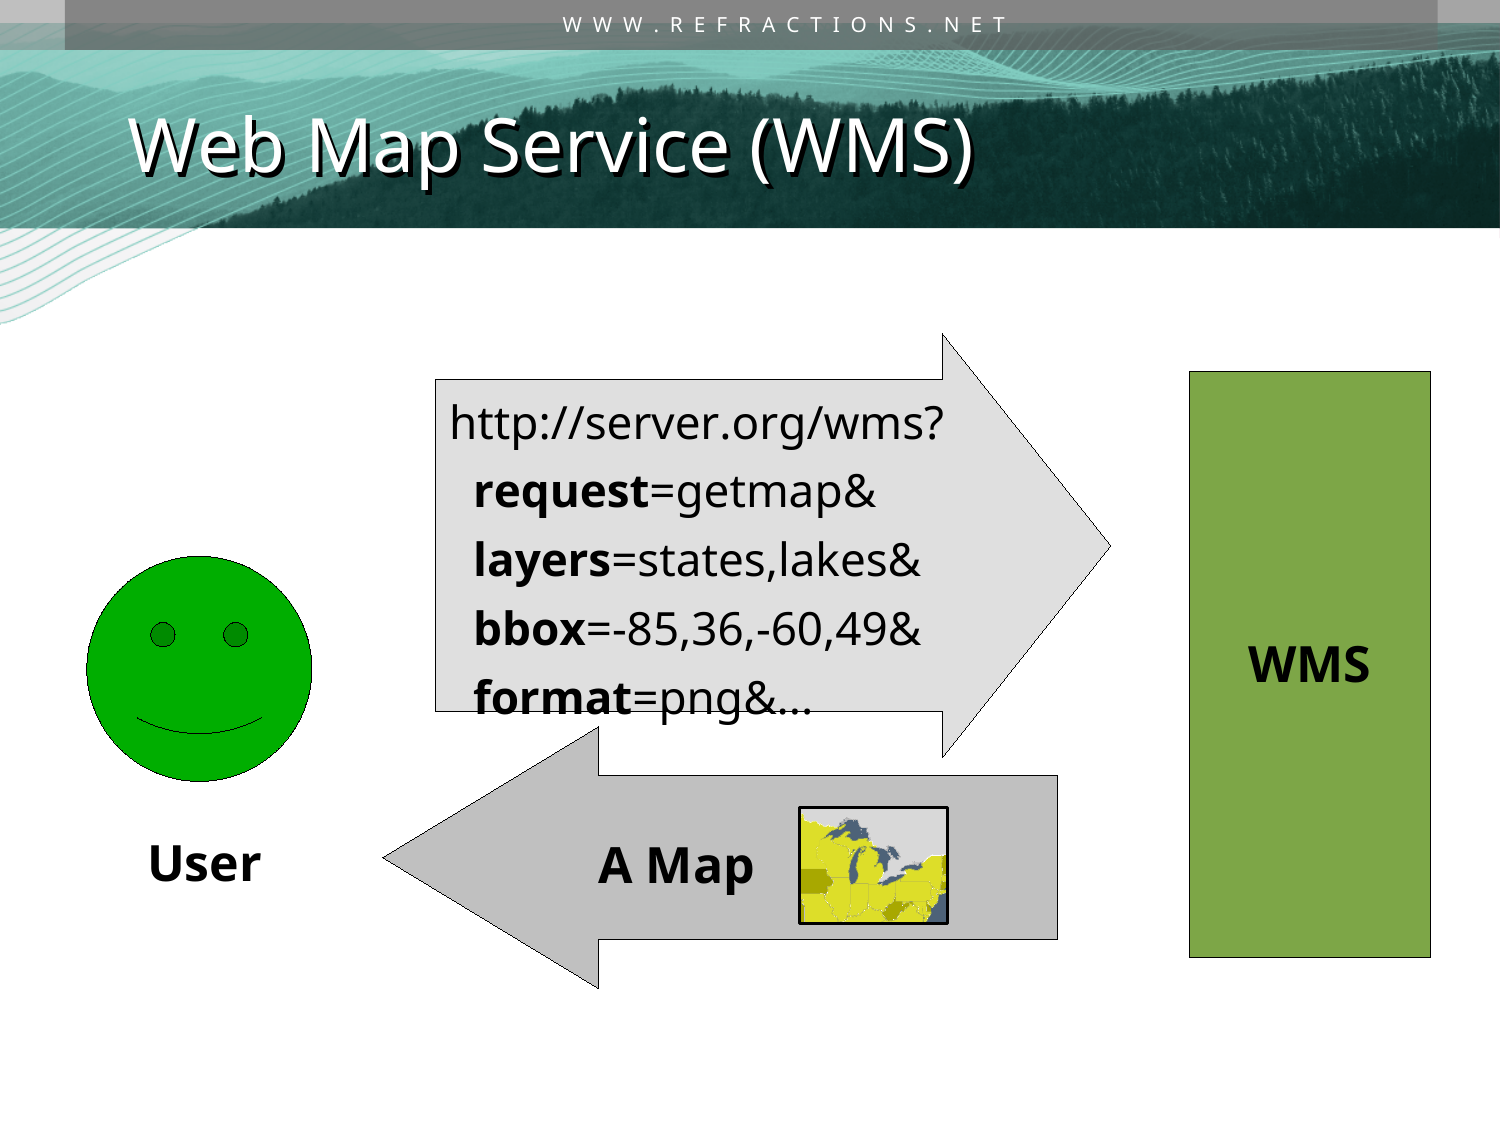

# Web Map Service (WMS)
WMS
http://server.org/wms?
 request=getmap&
 layers=states,lakes&
 bbox=-85,36,-60,49&
 format=png&...
User
A Map